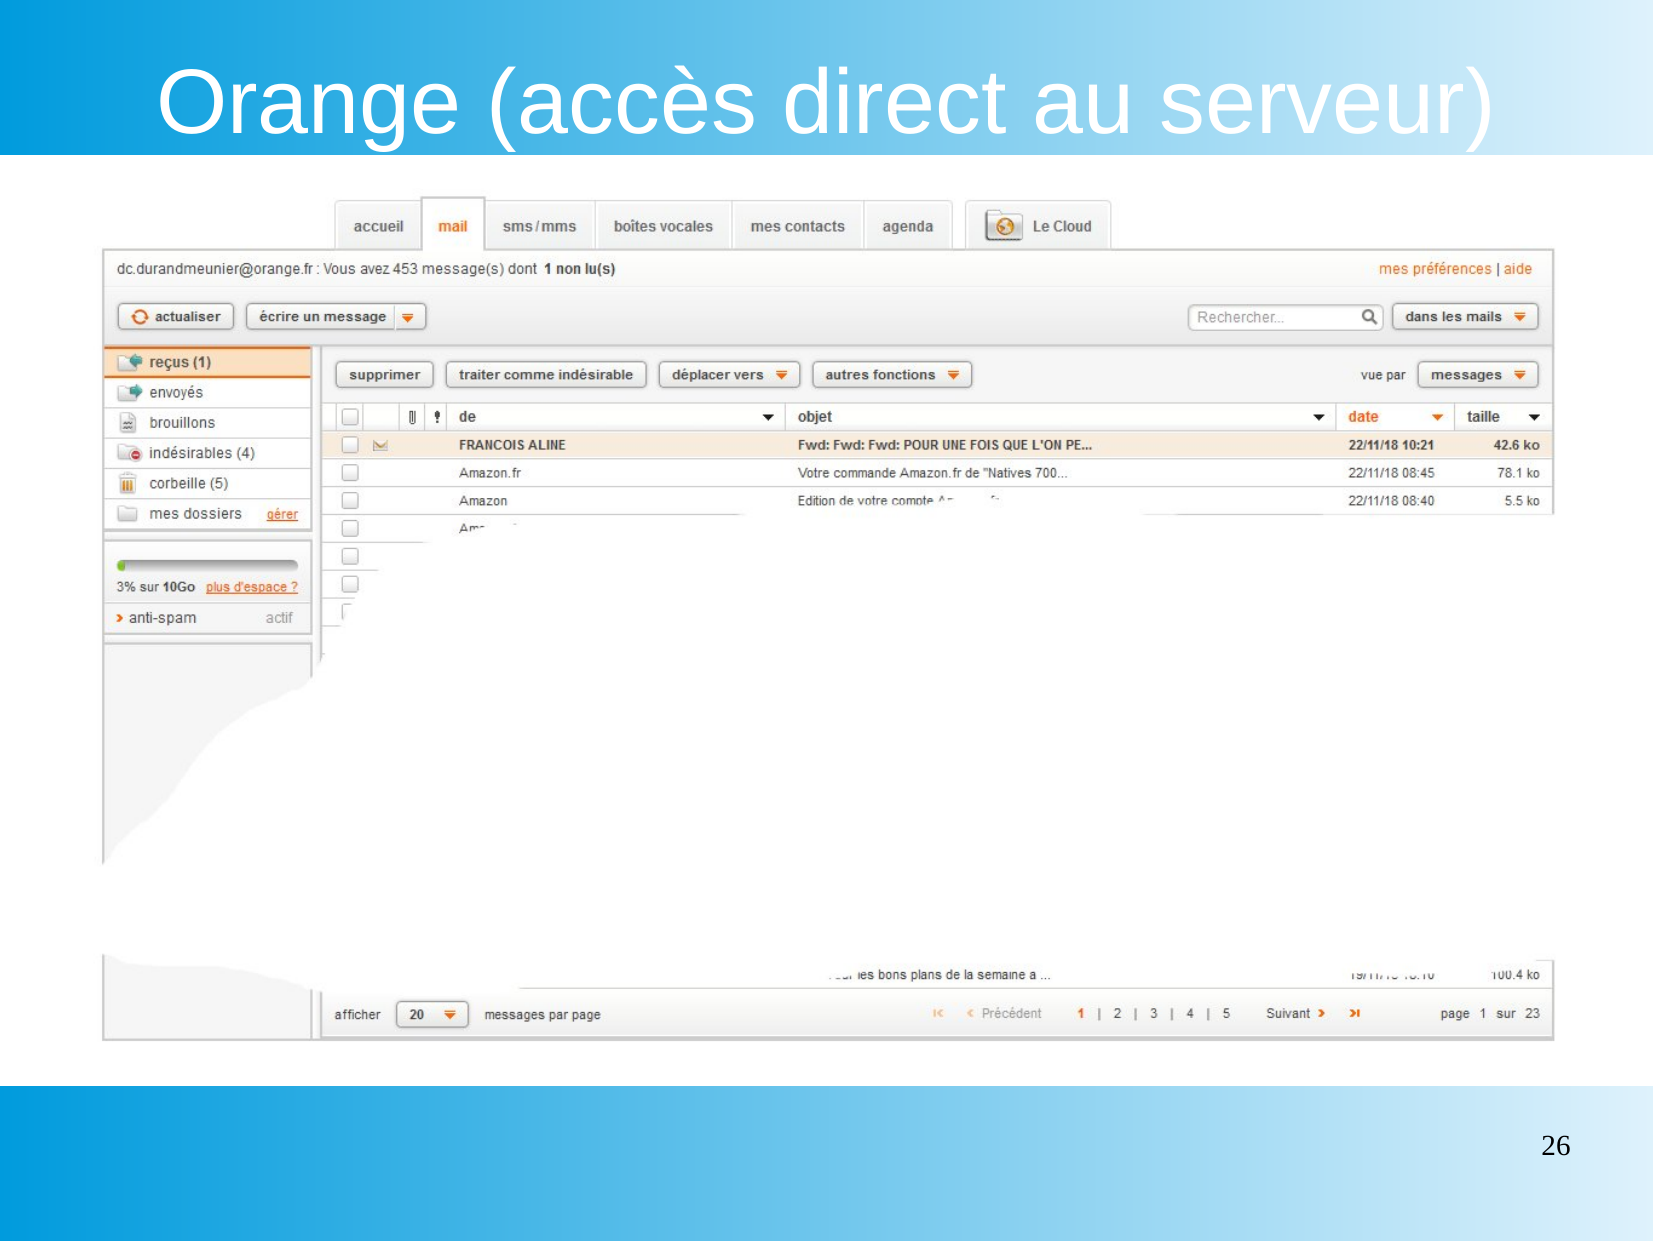

# Orange (accès direct au serveur)
26